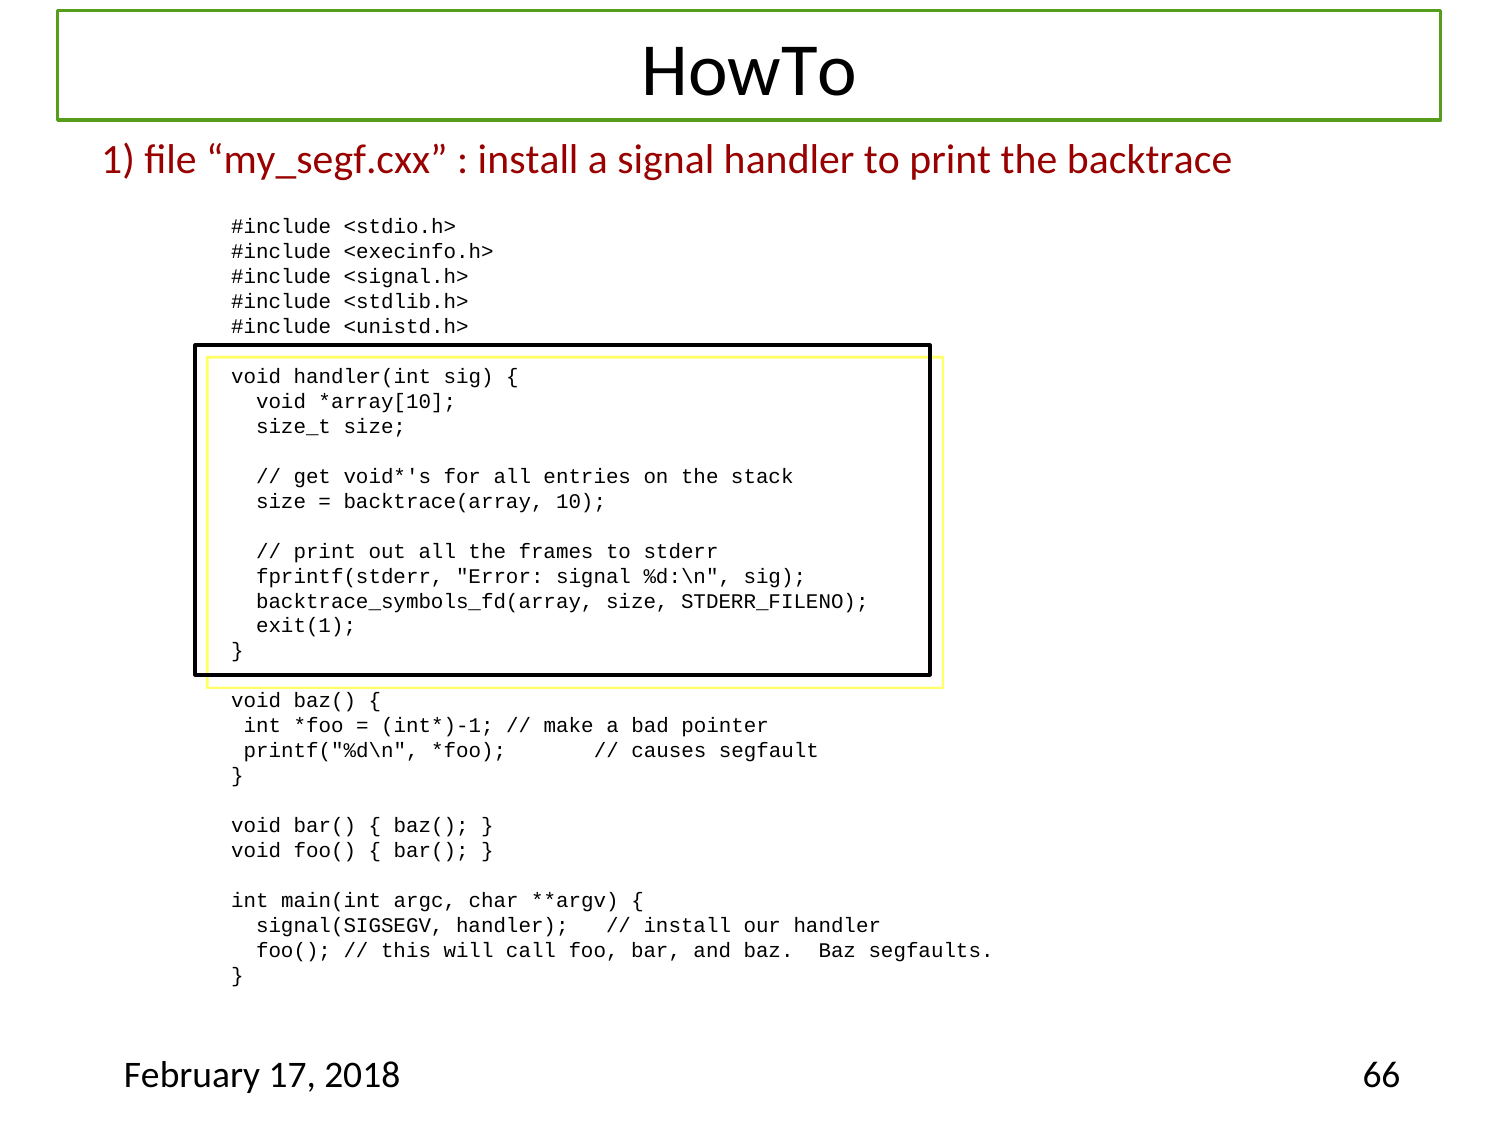

# HowTo
1) file “my_segf.cxx” : install a signal handler to print the backtrace
#include <stdio.h>
#include <execinfo.h>
#include <signal.h>
#include <stdlib.h>
#include <unistd.h>
void handler(int sig) {
 void *array[10];
 size_t size;
 // get void*'s for all entries on the stack
 size = backtrace(array, 10);
 // print out all the frames to stderr
 fprintf(stderr, "Error: signal %d:\n", sig);
 backtrace_symbols_fd(array, size, STDERR_FILENO);
 exit(1);
}
void baz() {
 int *foo = (int*)-1; // make a bad pointer
 printf("%d\n", *foo); // causes segfault
}
void bar() { baz(); }
void foo() { bar(); }
int main(int argc, char **argv) {
 signal(SIGSEGV, handler); // install our handler
 foo(); // this will call foo, bar, and baz. Baz segfaults.
}
17 February 2018
66